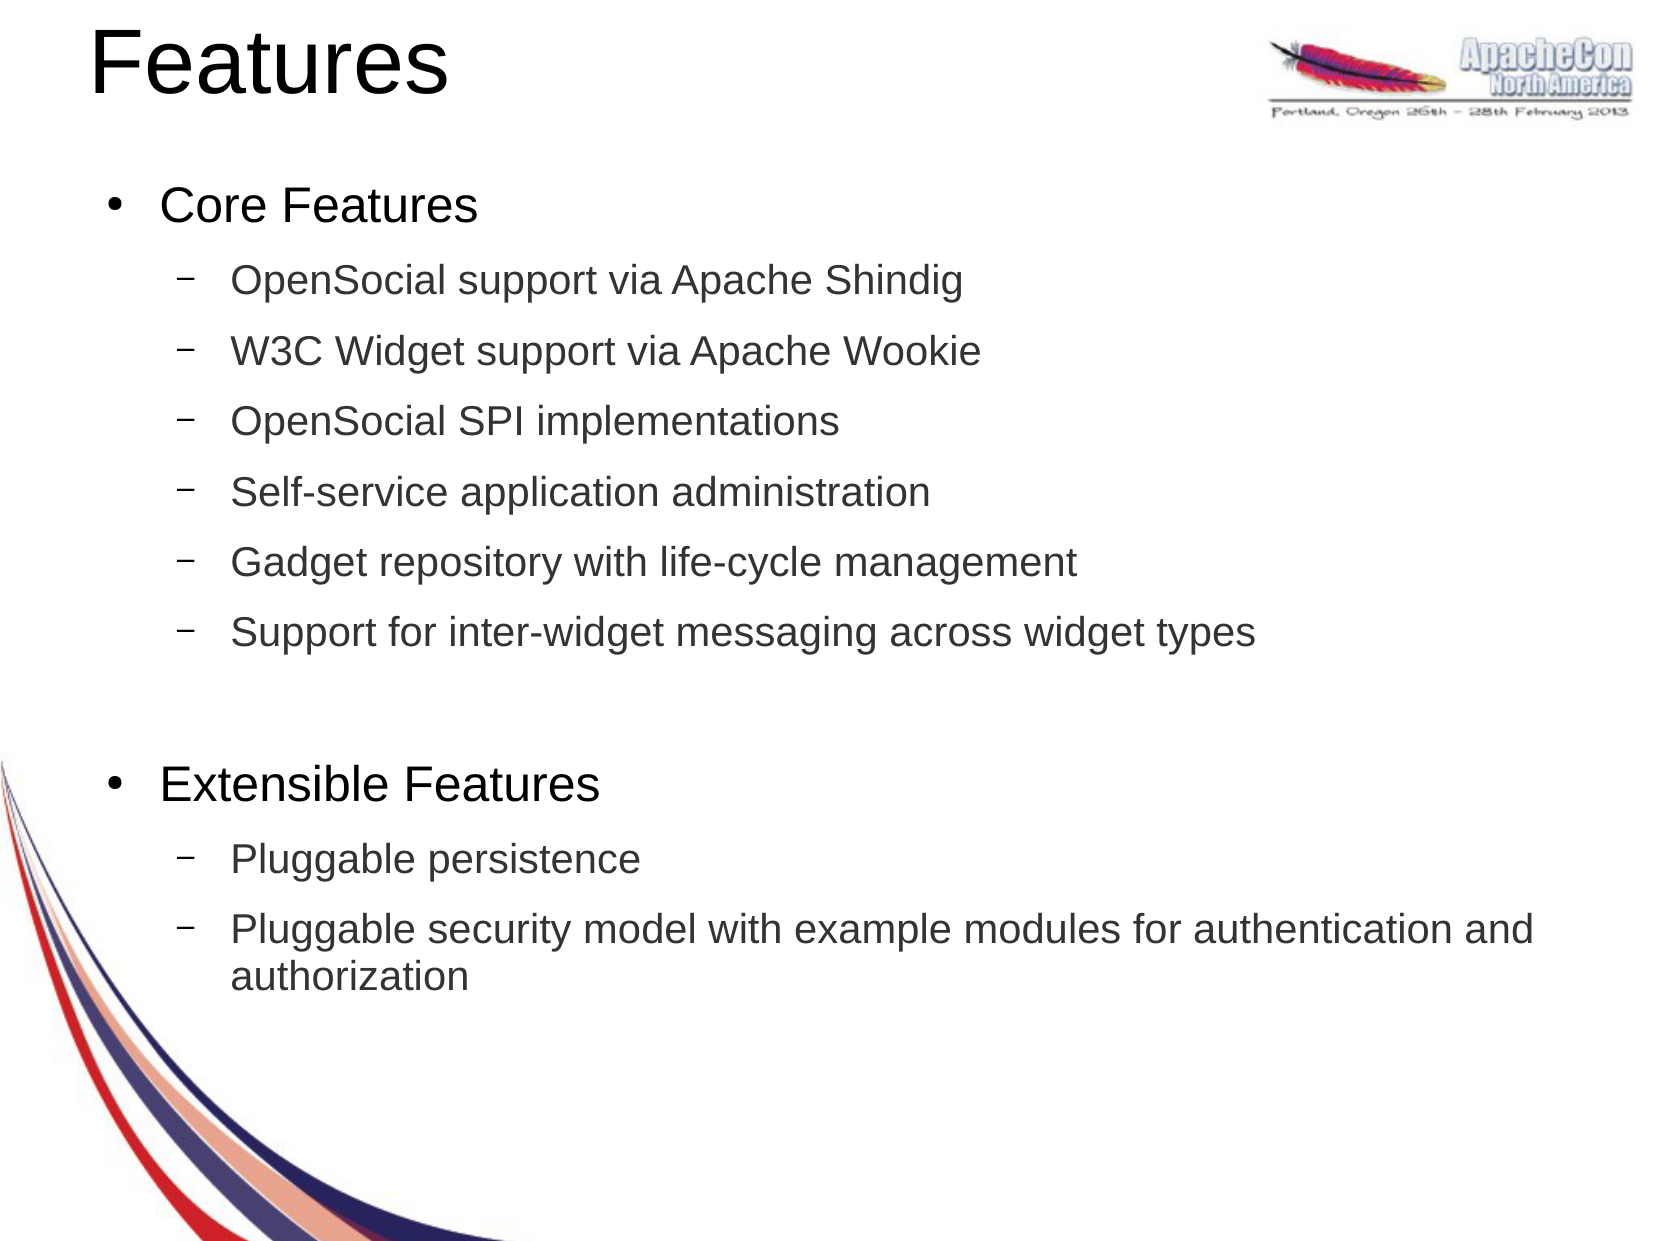

# Features
Core Features
OpenSocial support via Apache Shindig
W3C Widget support via Apache Wookie
OpenSocial SPI implementations
Self-service application administration
Gadget repository with life-cycle management
Support for inter-widget messaging across widget types
Extensible Features
Pluggable persistence
Pluggable security model with example modules for authentication and authorization